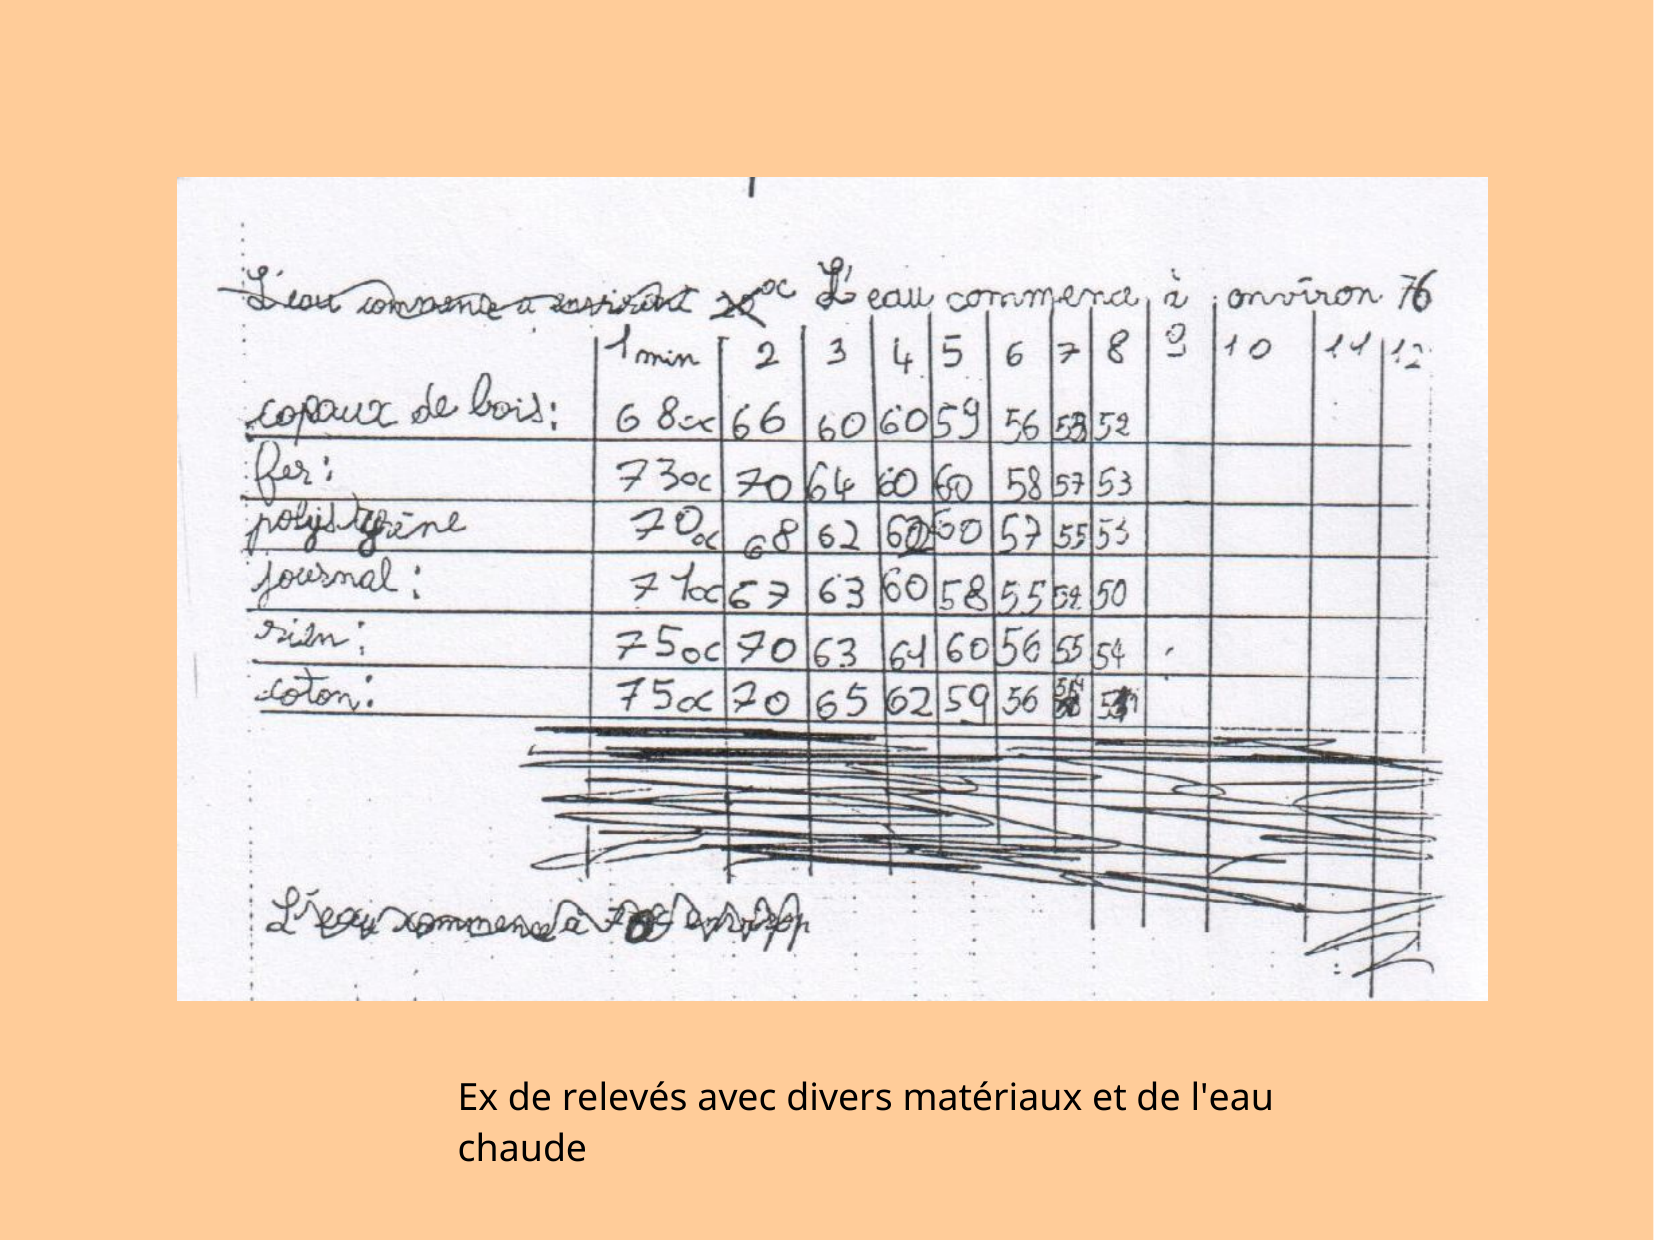

Ex de relevés avec divers matériaux et de l'eau chaude